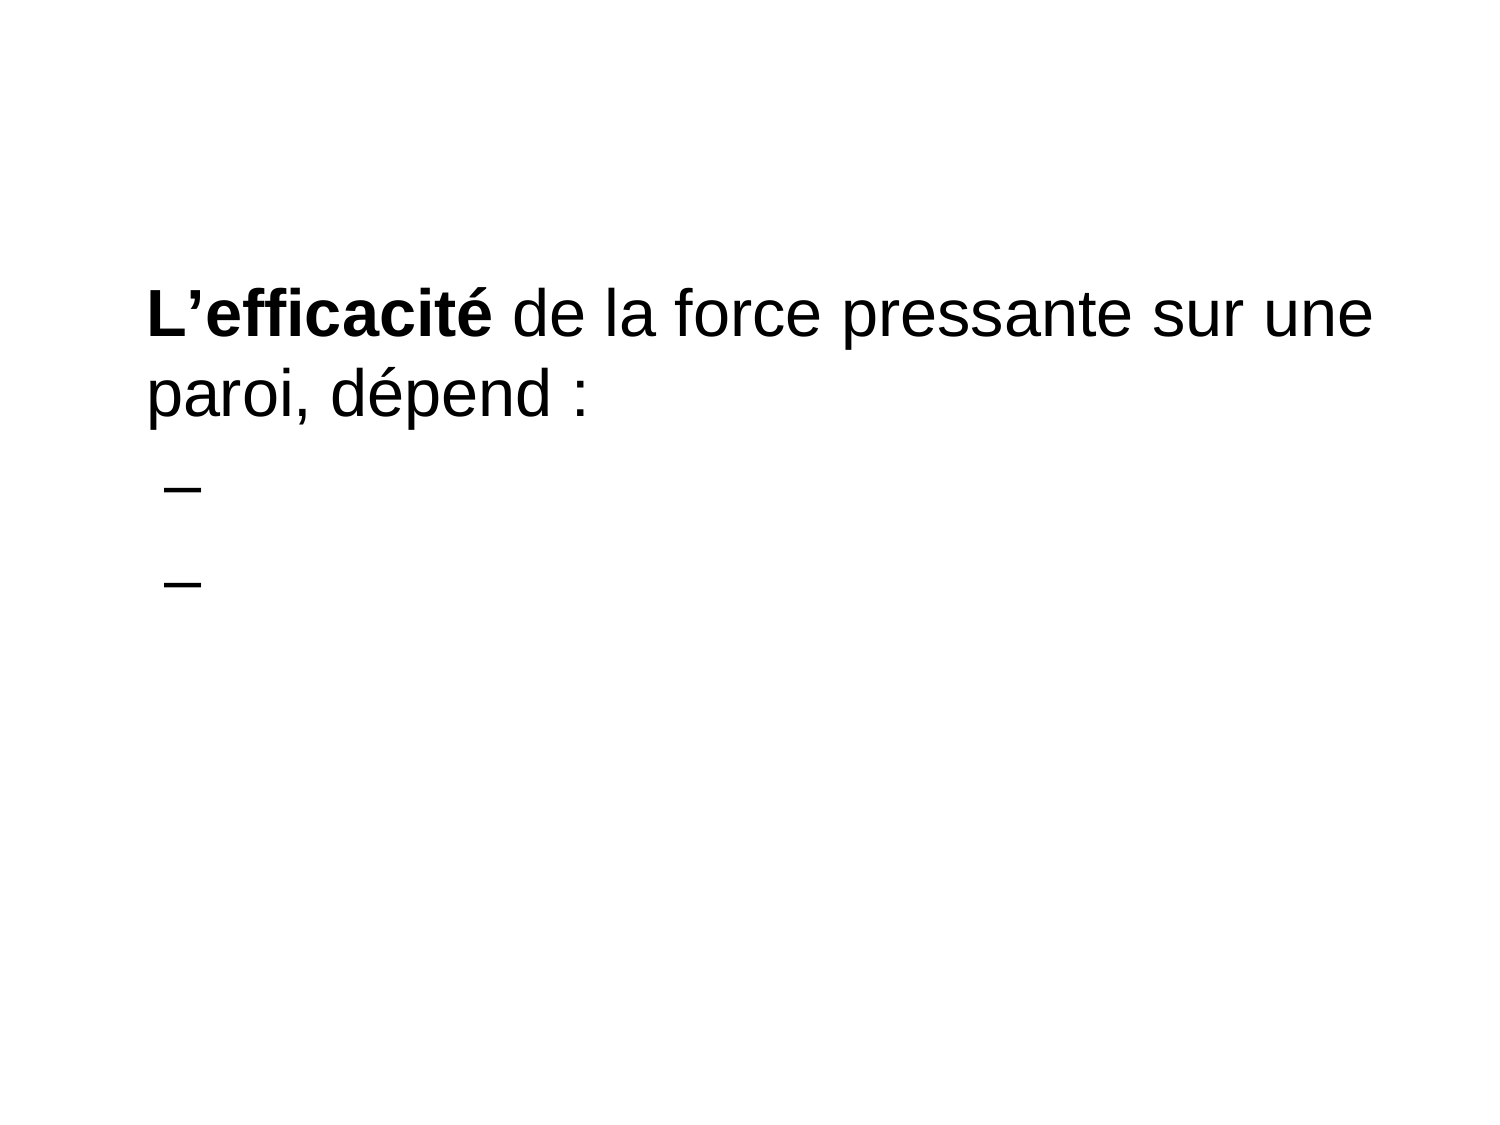

# L’efficacité de la force pressante sur une paroi, dépend :
 de l’intensité de cette force
 de la surface pressée